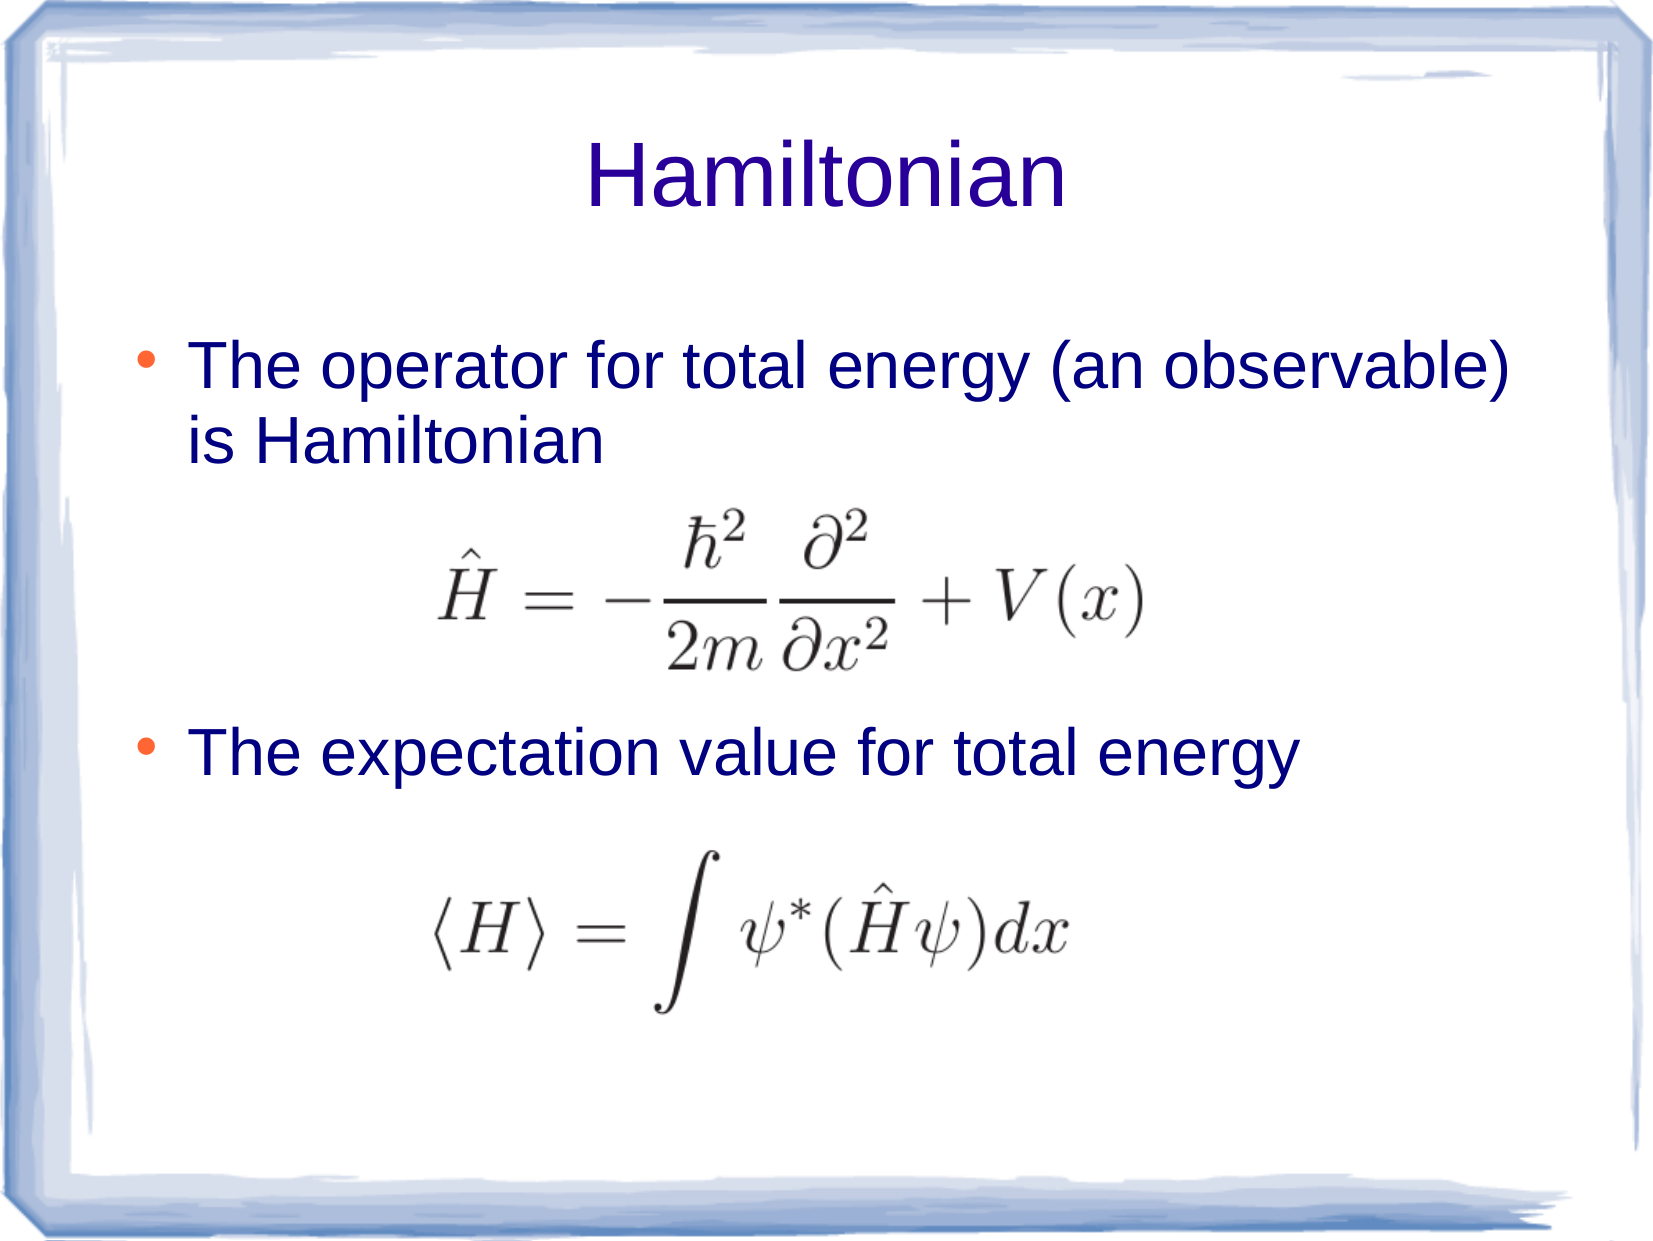

# Hamiltonian
The operator for total energy (an observable) is Hamiltonian
The expectation value for total energy